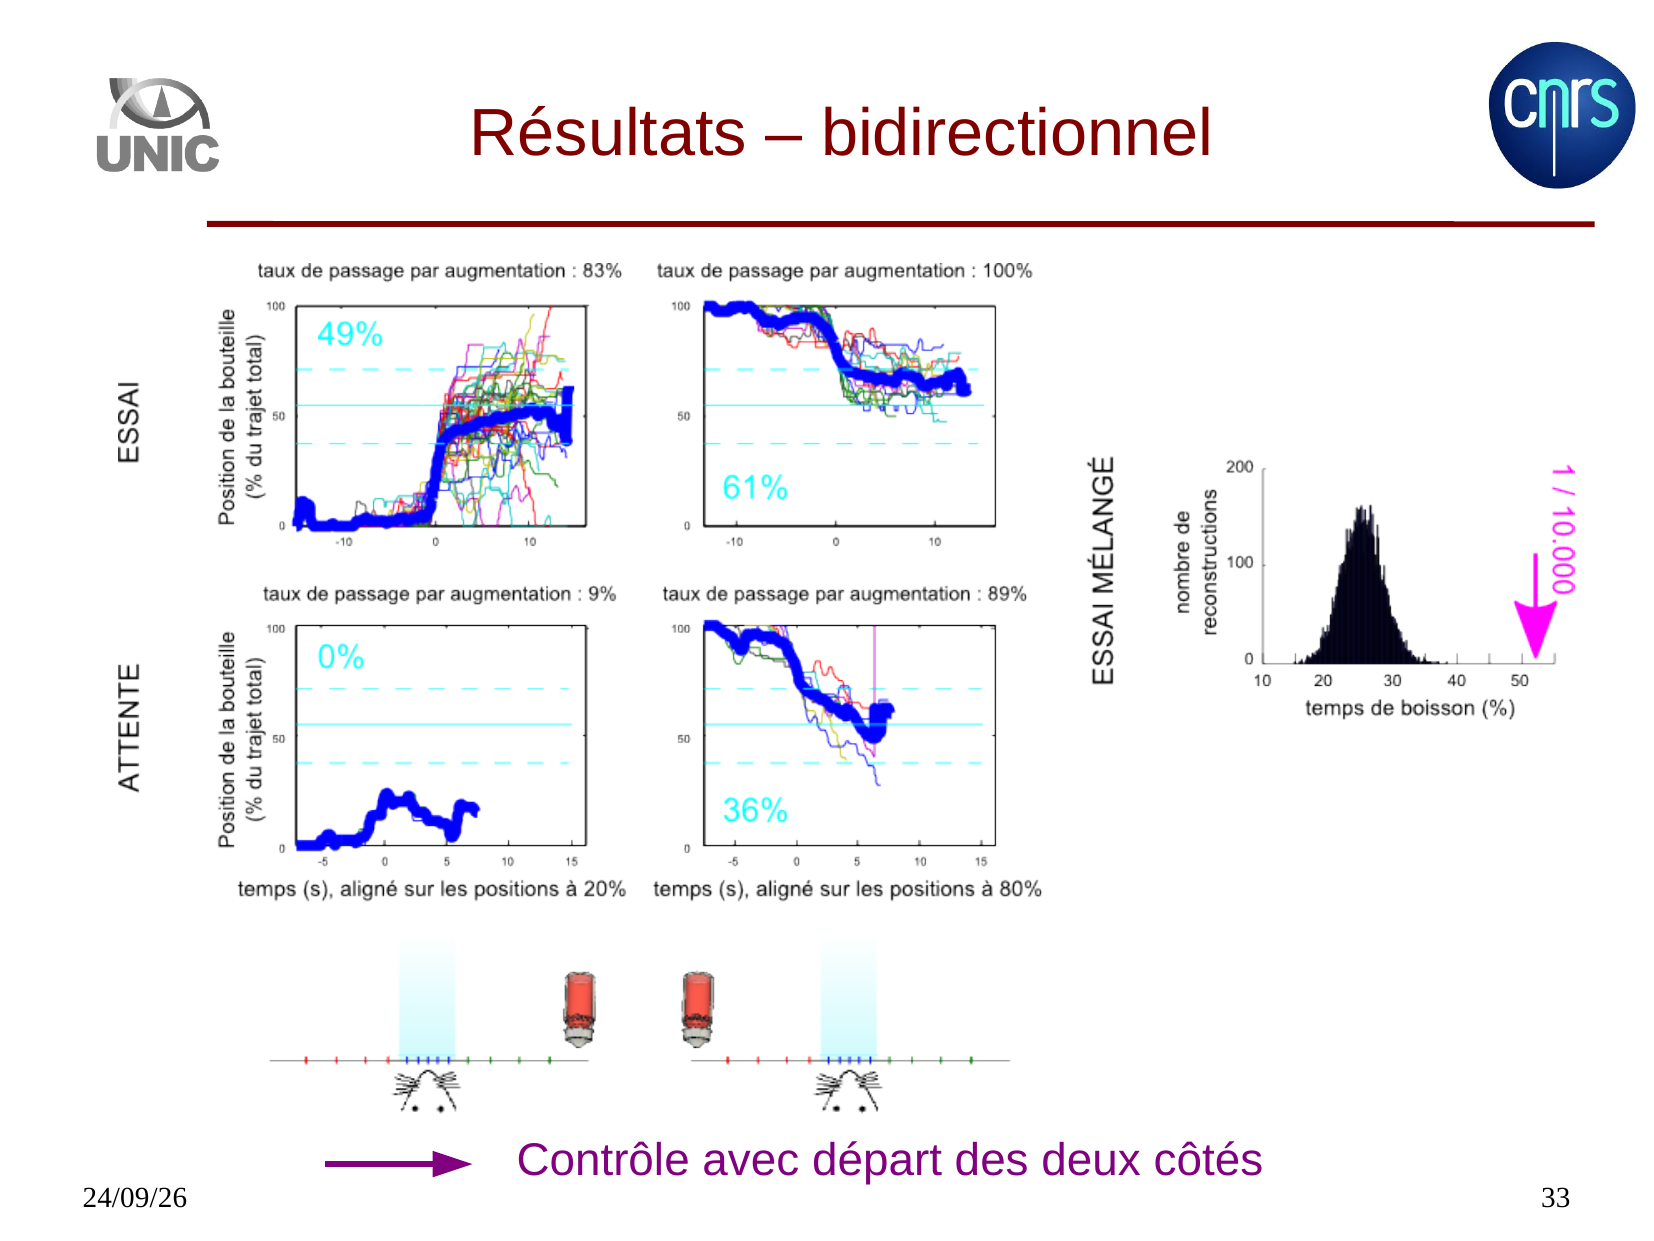

Résultats – bidirectionnel
Contrôle avec départ des deux côtés